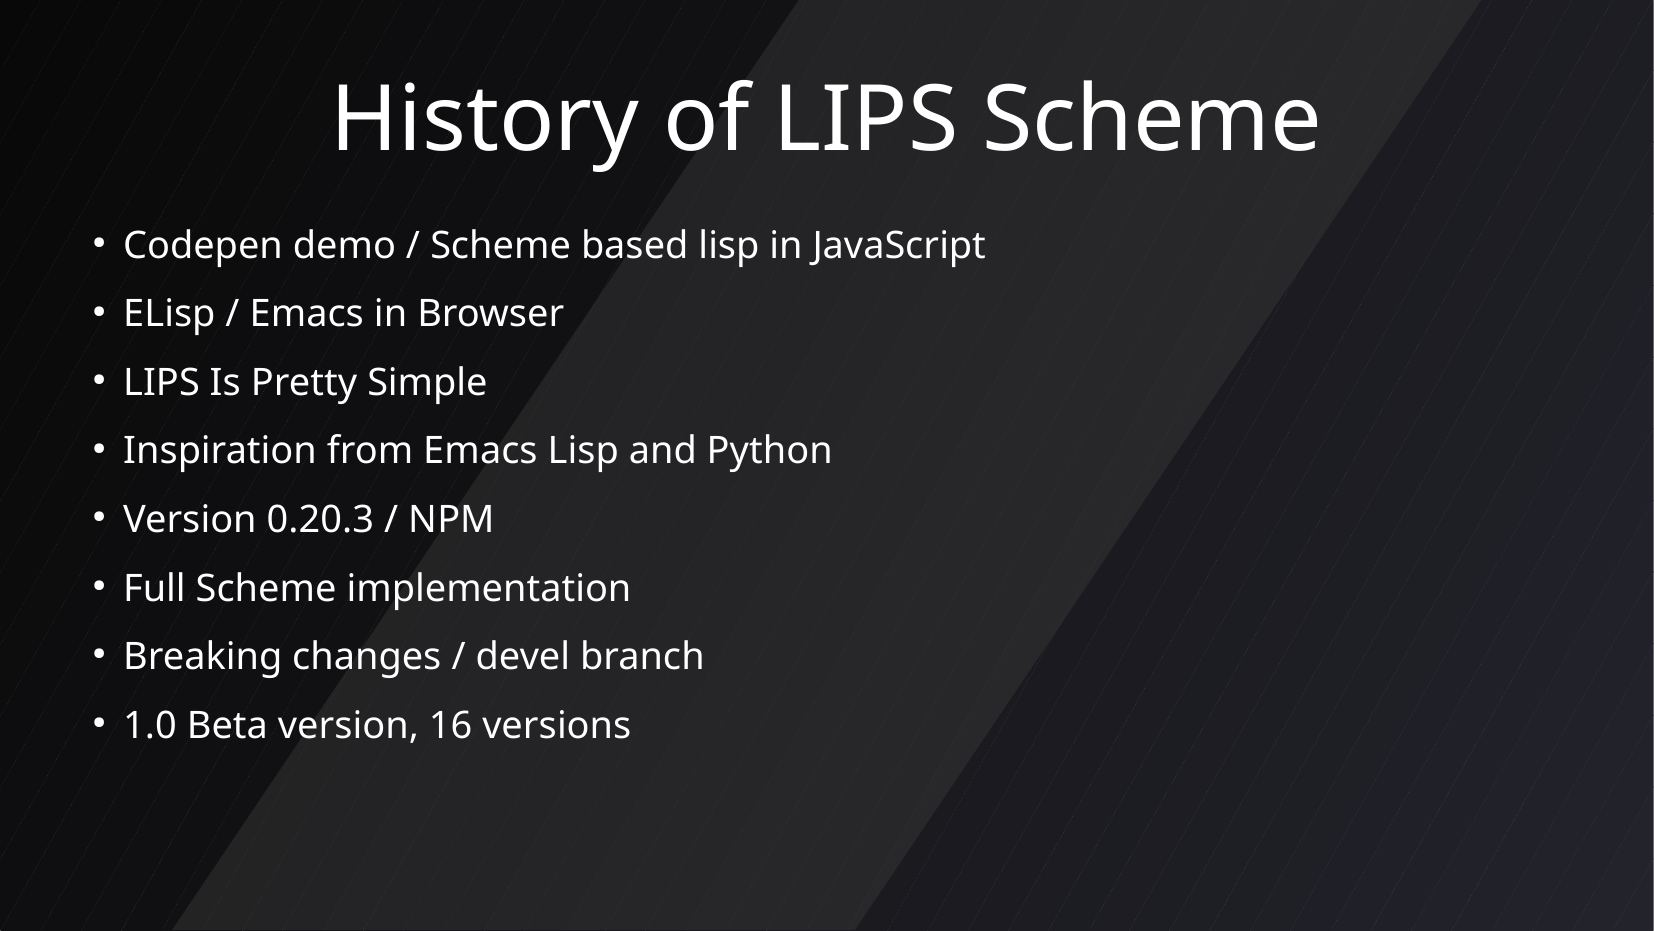

# History of LIPS Scheme
Codepen demo / Scheme based lisp in JavaScript
ELisp / Emacs in Browser
LIPS Is Pretty Simple
Inspiration from Emacs Lisp and Python
Version 0.20.3 / NPM
Full Scheme implementation
Breaking changes / devel branch
1.0 Beta version, 16 versions